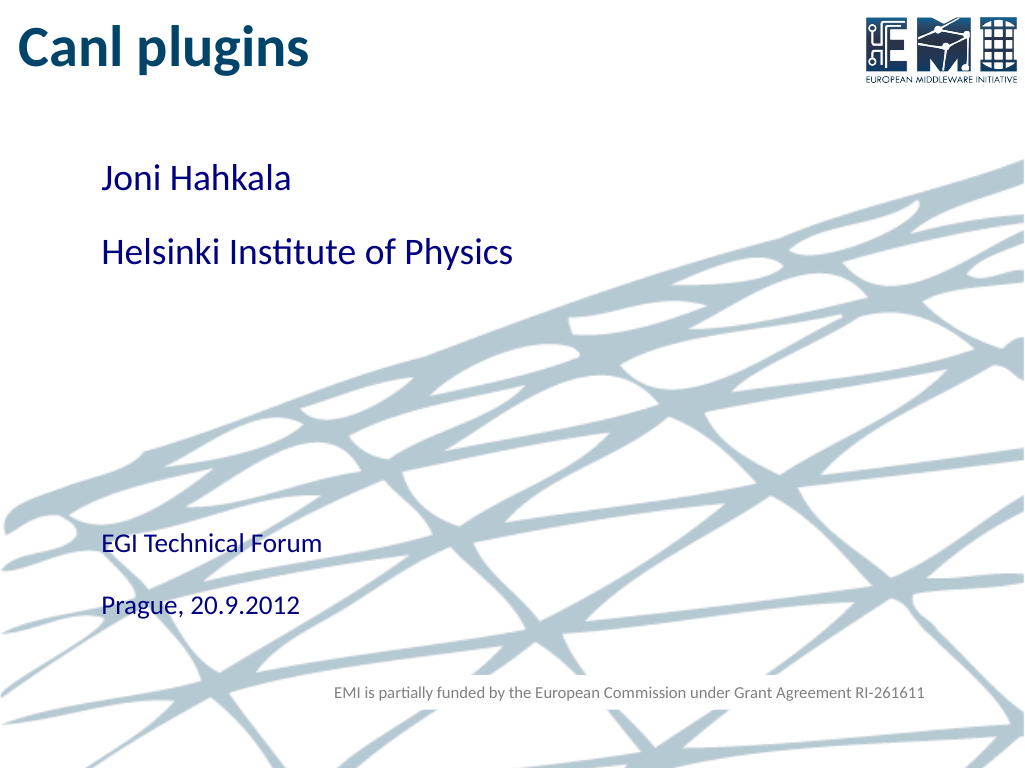

# Canl plugins
Joni Hahkala
Helsinki Institute of Physics
EGI Technical Forum
Prague, 20.9.2012